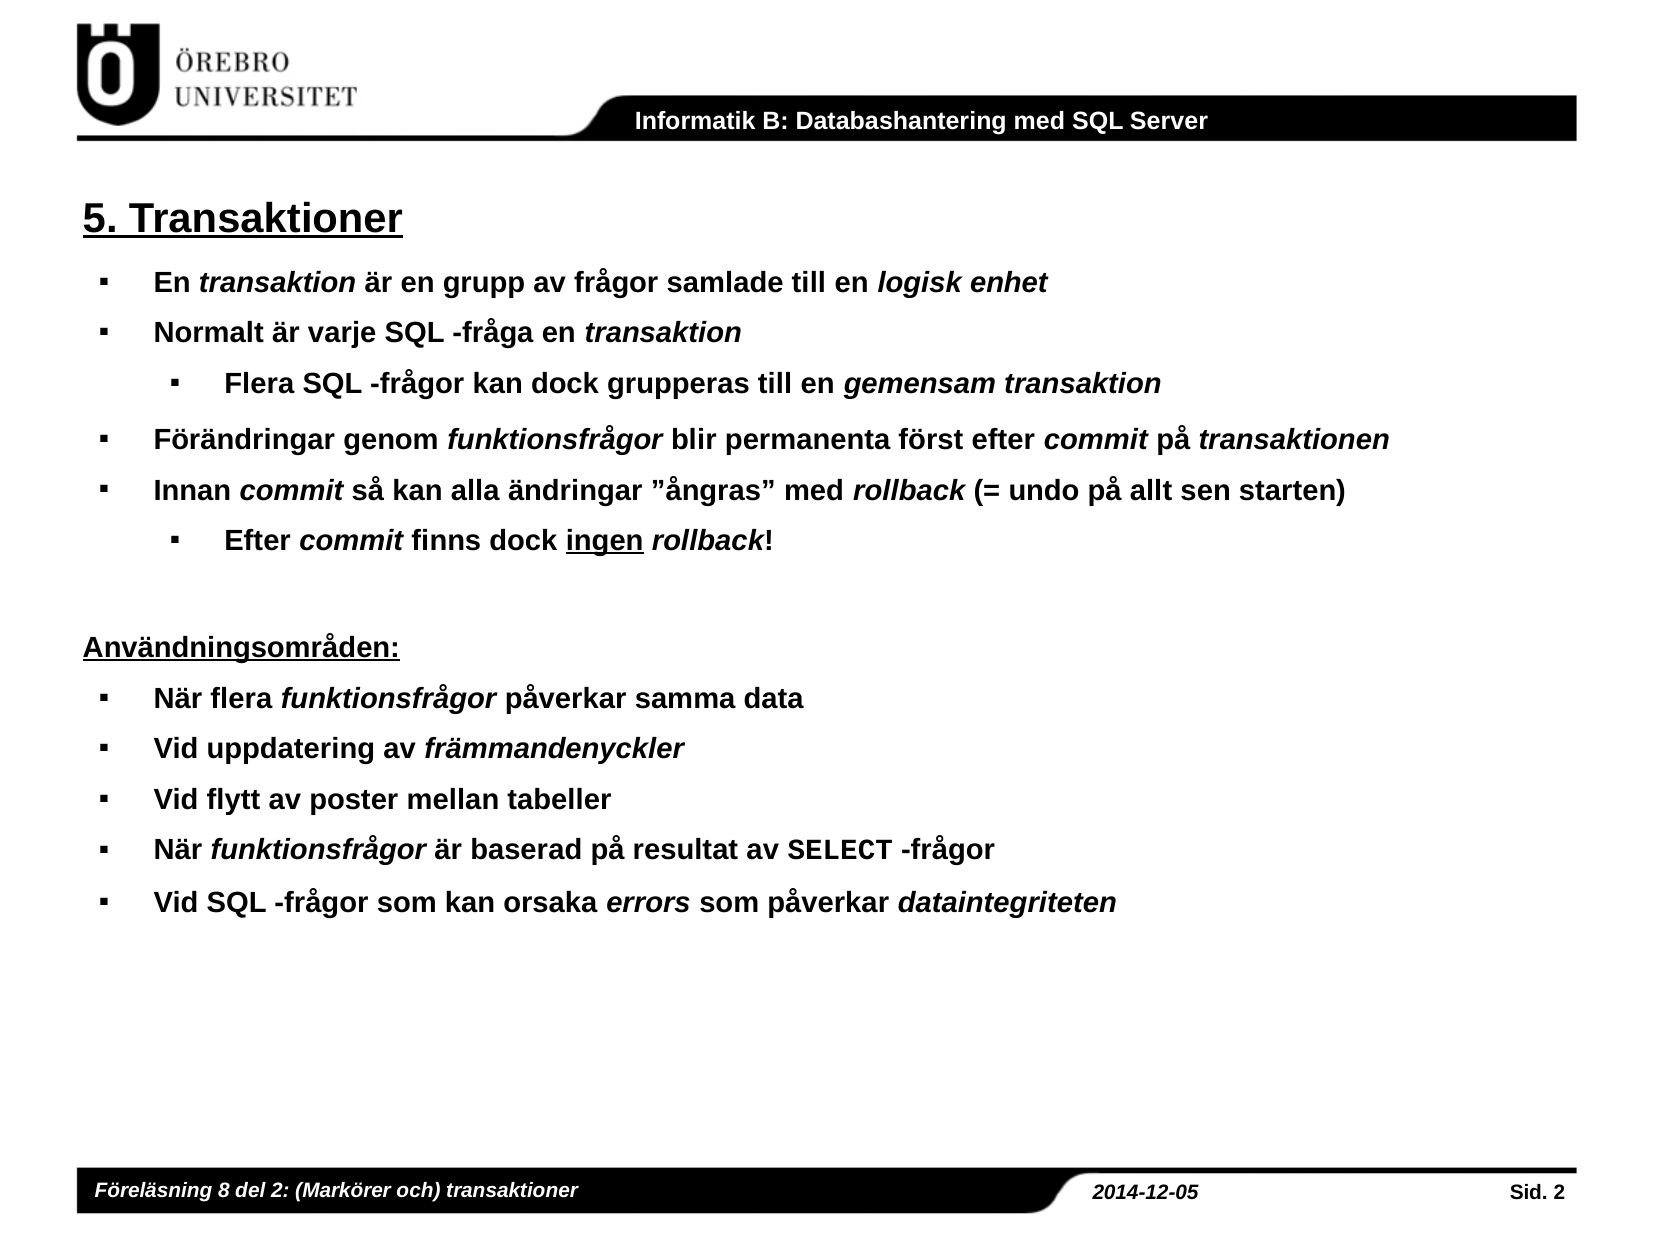

# 5. Transaktioner
En transaktion är en grupp av frågor samlade till en logisk enhet
Normalt är varje SQL -fråga en transaktion
Flera SQL -frågor kan dock grupperas till en gemensam transaktion
Förändringar genom funktionsfrågor blir permanenta först efter commit på transaktionen
Innan commit så kan alla ändringar ”ångras” med rollback (= undo på allt sen starten)
Efter commit finns dock ingen rollback!
Användningsområden:
När flera funktionsfrågor påverkar samma data
Vid uppdatering av främmandenyckler
Vid flytt av poster mellan tabeller
När funktionsfrågor är baserad på resultat av SELECT -frågor
Vid SQL -frågor som kan orsaka errors som påverkar dataintegriteten
Föreläsning 8 del 2: (Markörer och) transaktioner
2014-12-05
2